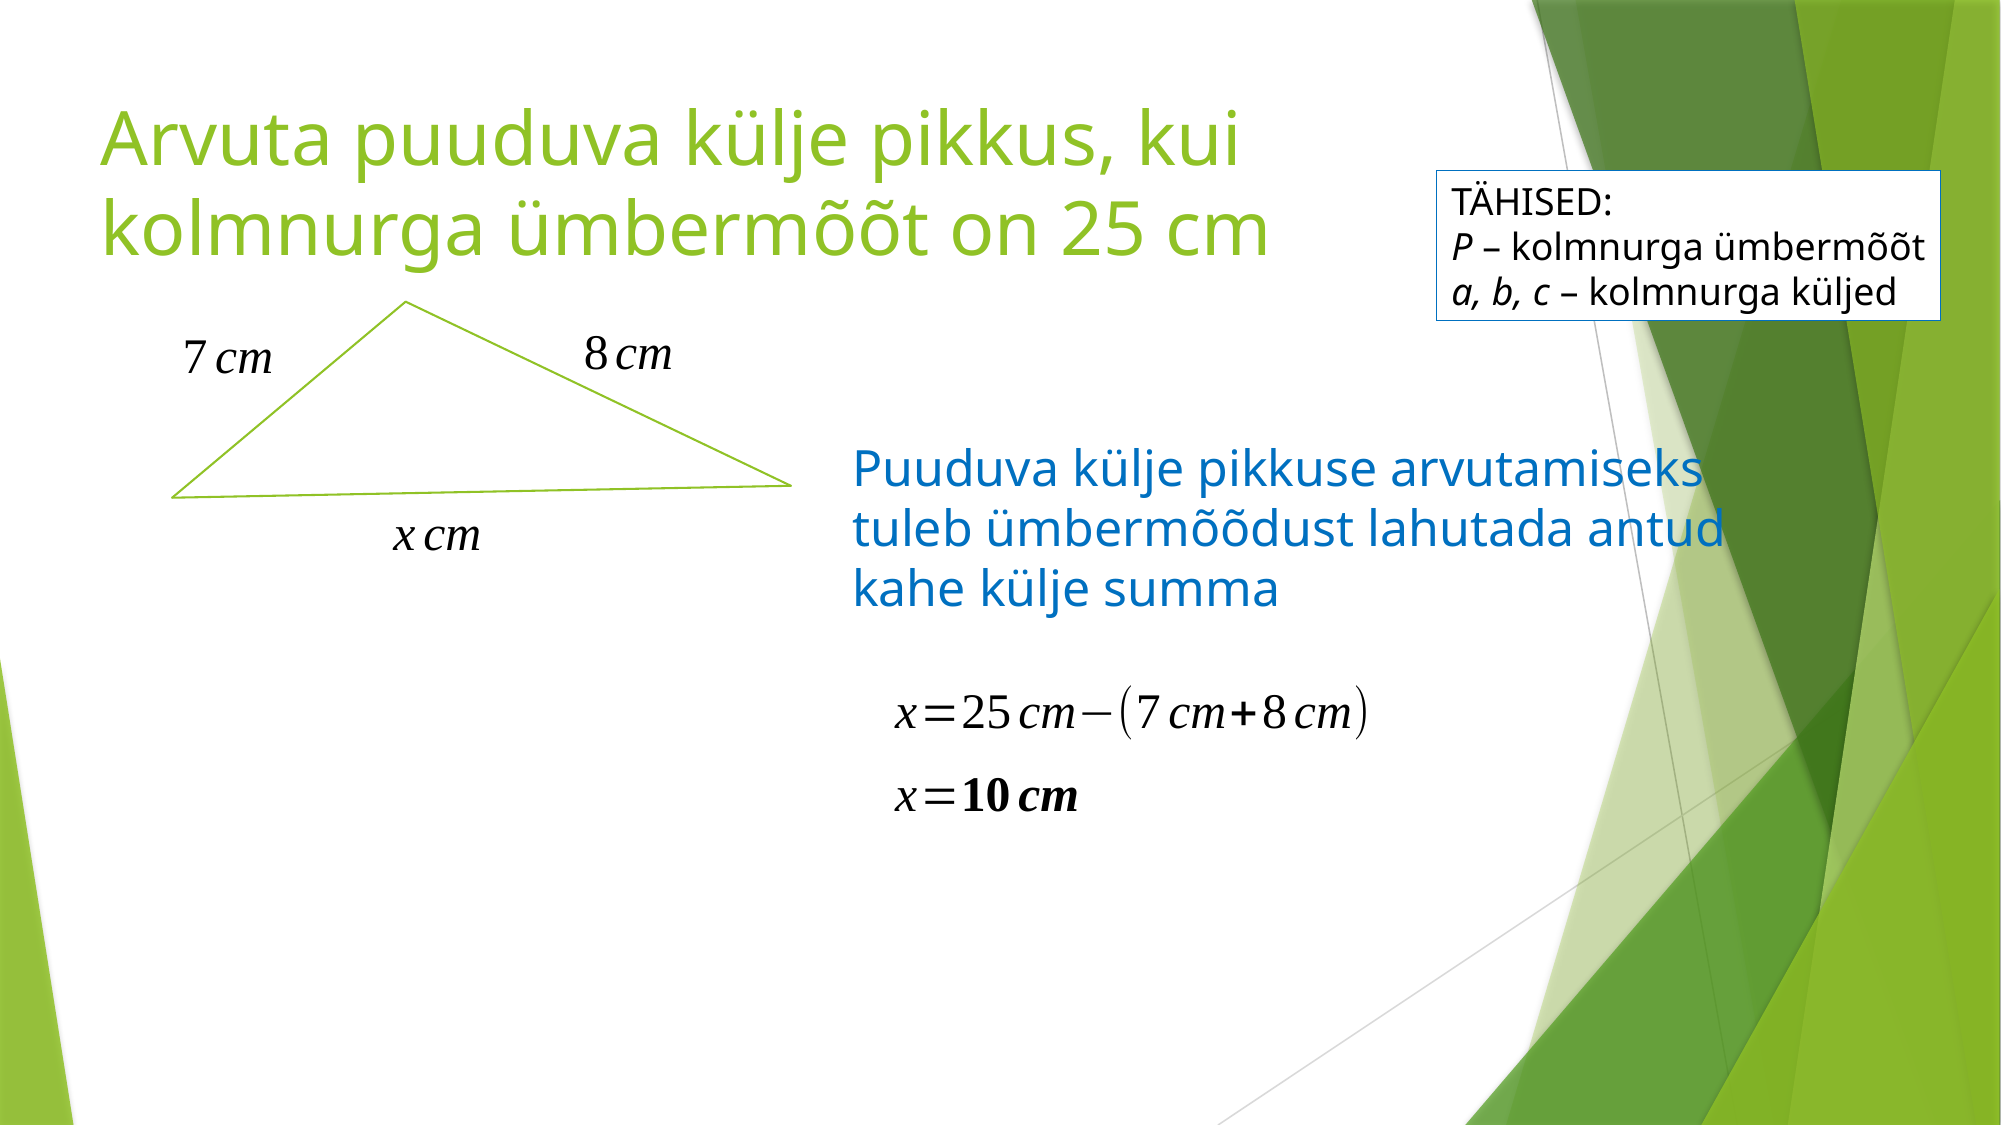

# Arvuta puuduva külje pikkus, kui kolmnurga ümbermõõt on 25 cm
TÄHISED:
P – kolmnurga ümbermõõt
a, b, c – kolmnurga küljed
Puuduva külje pikkuse arvutamiseks
tuleb ümbermõõdust lahutada antud
kahe külje summa